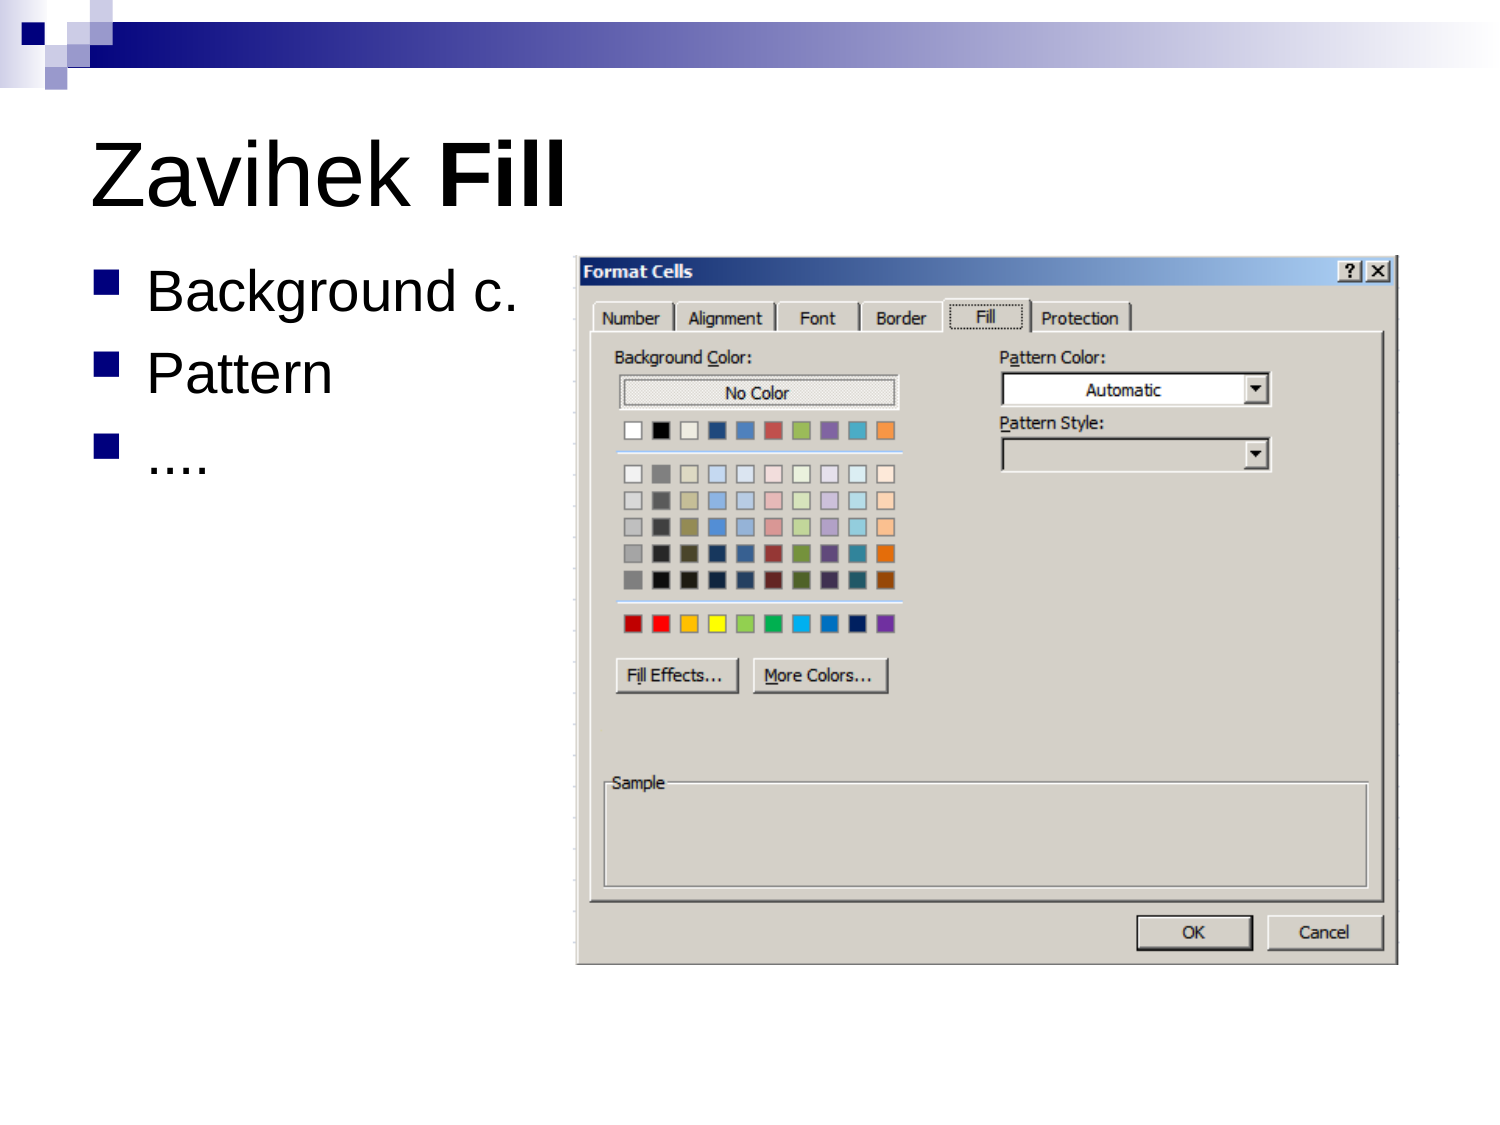

# Zavihek Fill
Background c.
Pattern
....